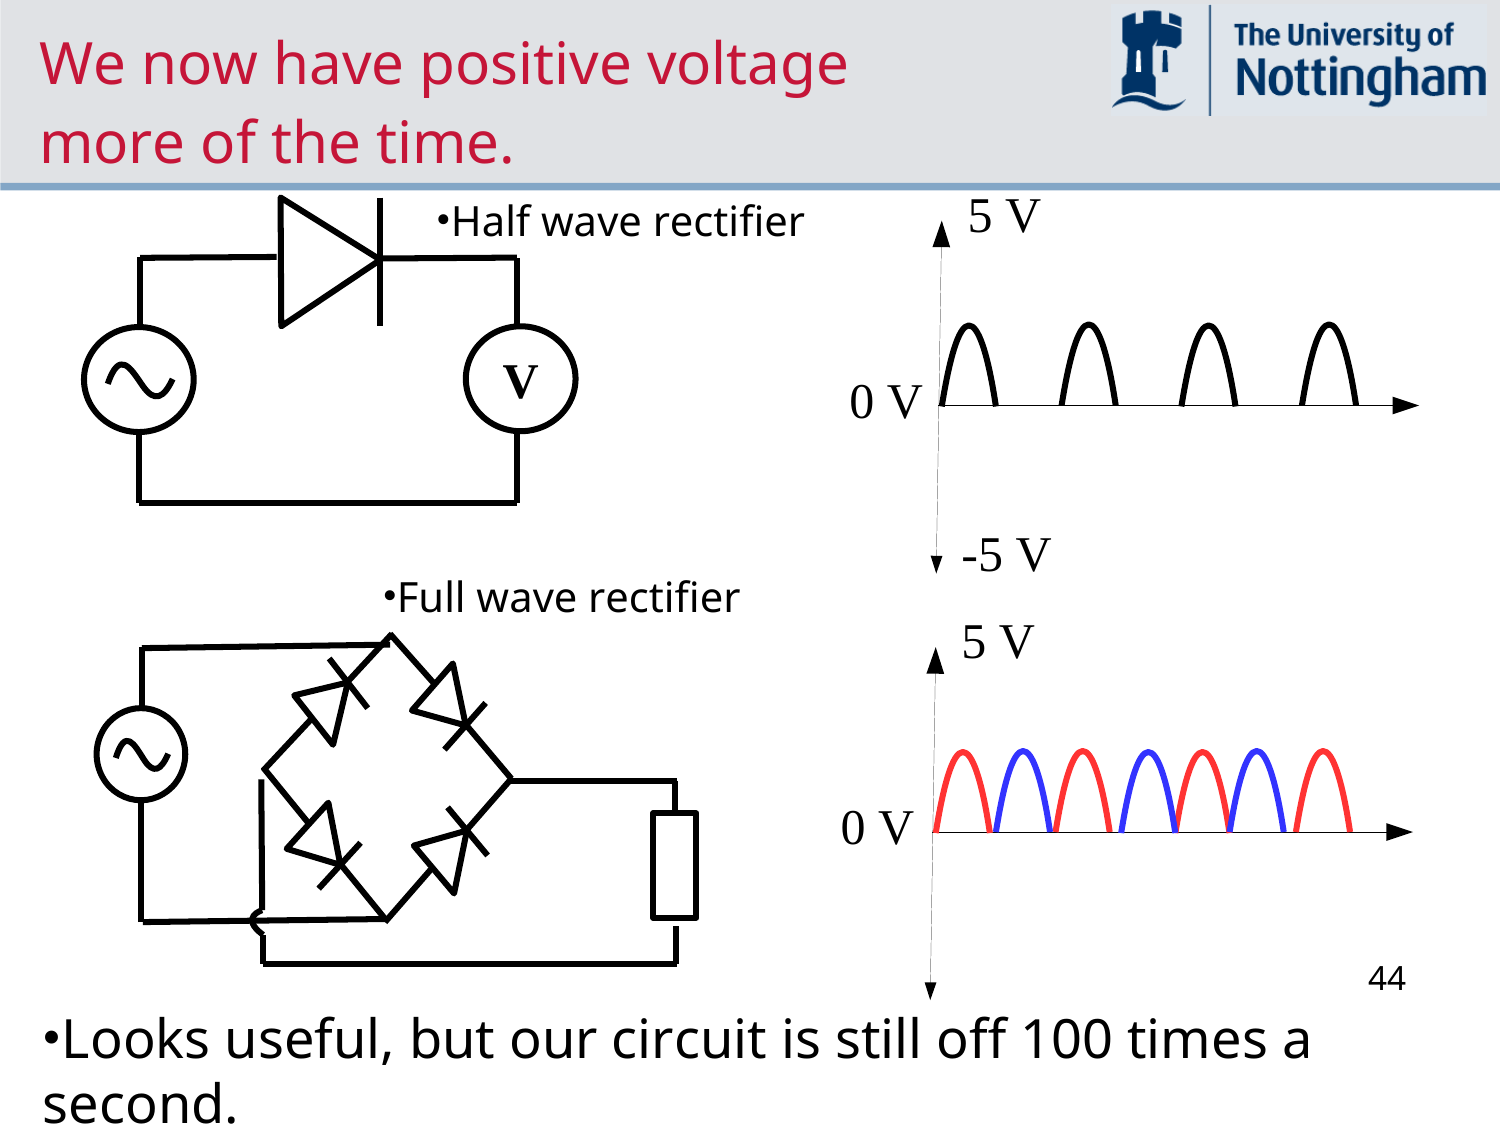

# We now have positive voltage more of the time.
5 V
Half wave rectifier
V
0 V
-5 V
Full wave rectifier
5 V
0 V
Looks useful, but our circuit is still off 100 times a second.